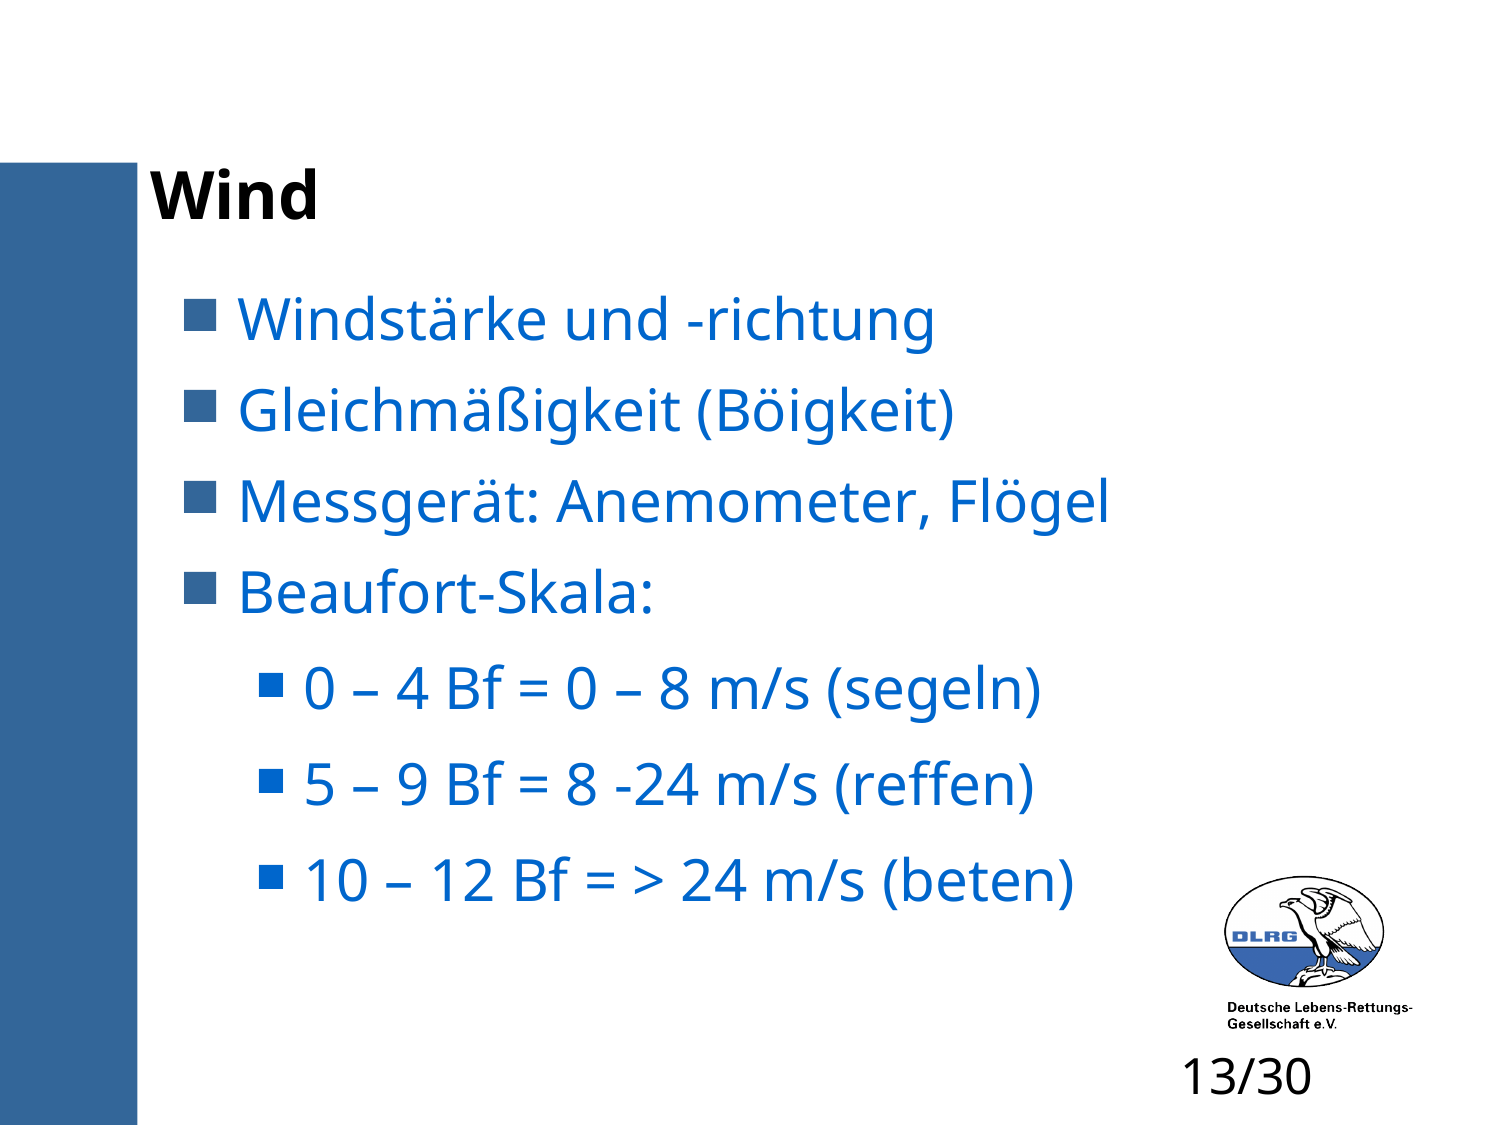

# Wind
Windstärke und -richtung
Gleichmäßigkeit (Böigkeit)
Messgerät: Anemometer, Flögel
Beaufort-Skala:
0 – 4 Bf = 0 – 8 m/s (segeln)
5 – 9 Bf = 8 -24 m/s (reffen)
10 – 12 Bf = > 24 m/s (beten)